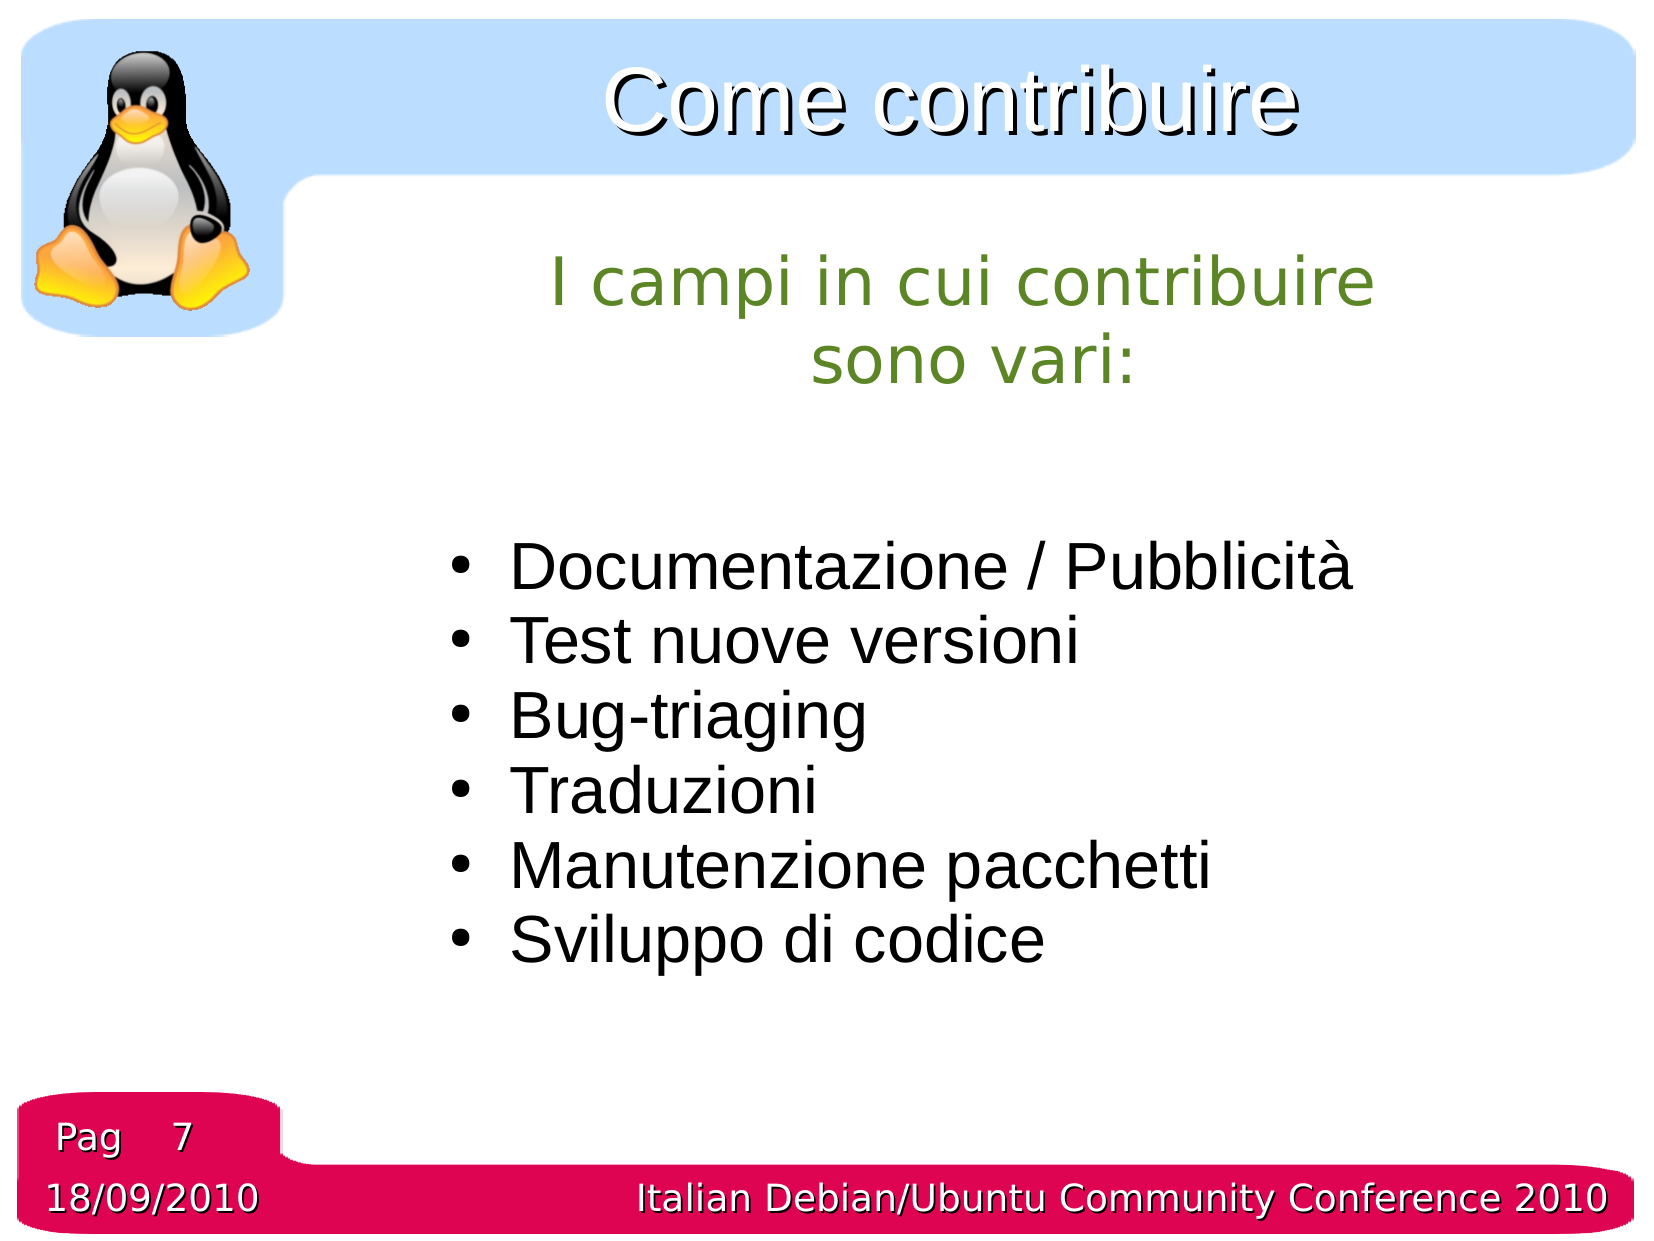

# Come contribuire
I campi in cui contribuire
sono vari:
 Documentazione / Pubblicità
 Test nuove versioni
 Bug-triaging
 Traduzioni
 Manutenzione pacchetti
 Sviluppo di codice
Pag
Italian Debian/Ubuntu Community Conference 2010
18/09/2010